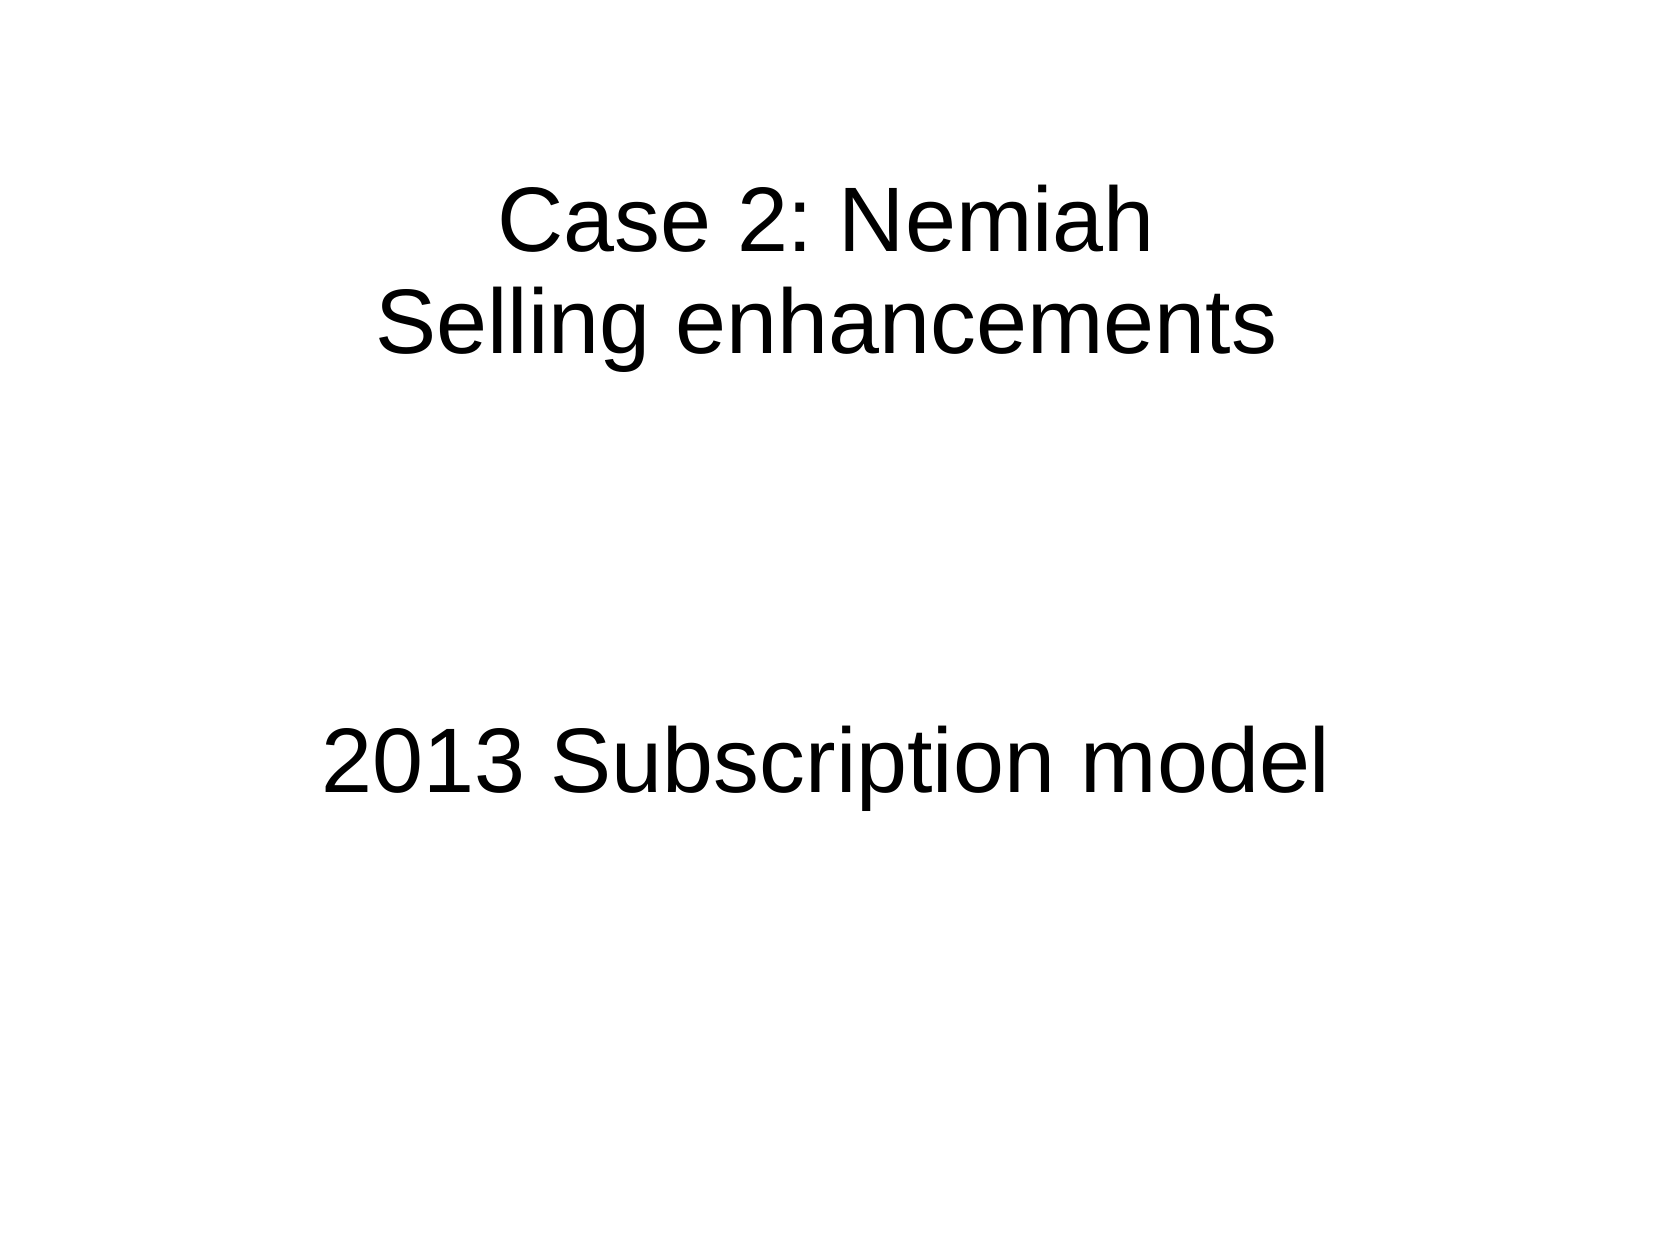

# Case 2: Nemiah Selling enhancements
2013 Subscription model